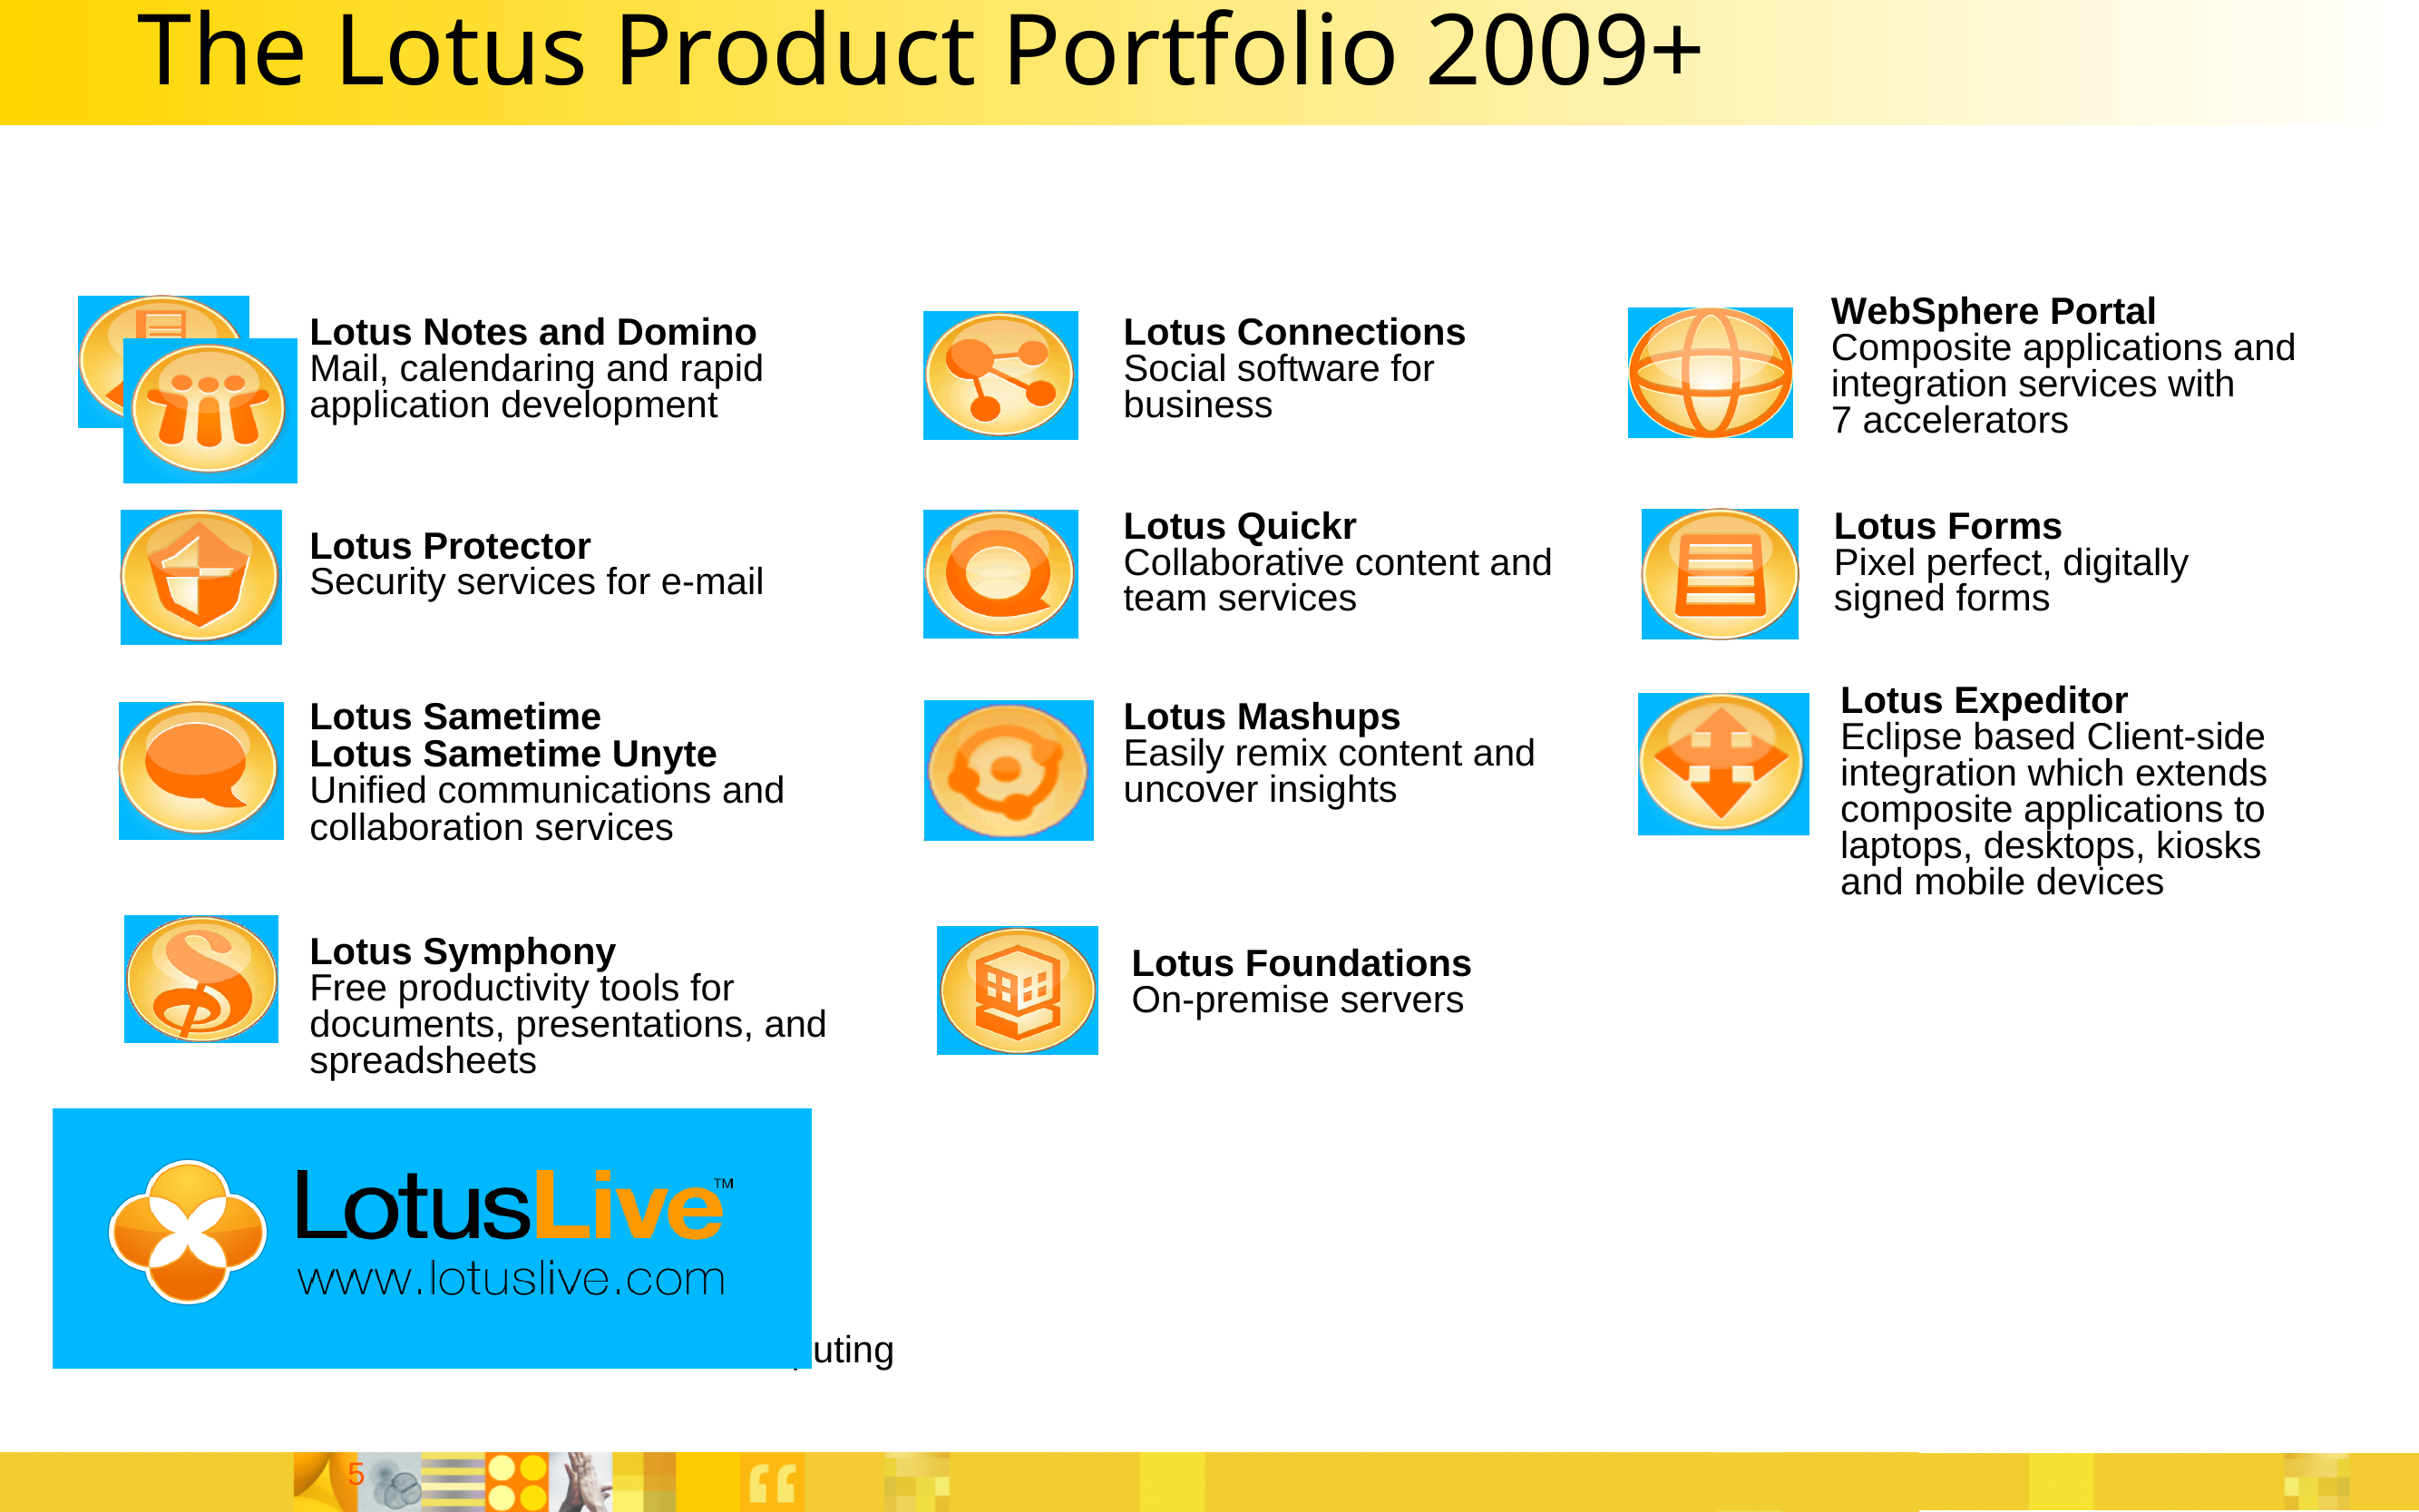

# The Lotus Product Portfolio 2009+
WebSphere Portal
Composite applications and integration services with
7 accelerators
Lotus Notes and Domino
Mail, calendaring and rapid application development
Lotus Connections
Social software for business
Lotus Quickr
Collaborative content and team services
Lotus Forms
Pixel perfect, digitally signed forms
Lotus Protector
Security services for e-mail
Lotus Expeditor
Eclipse based Client-side integration which extends composite applications to laptops, desktops, kiosks and mobile devices
Lotus Sametime
Lotus Sametime Unyte
Unified communications and collaboration services
Lotus Mashups
Easily remix content and uncover insights
Lotus Symphony
Free productivity tools for documents, presentations, and spreadsheets
Lotus Foundations
On-premise servers
SW as a Service / Cloud Computing